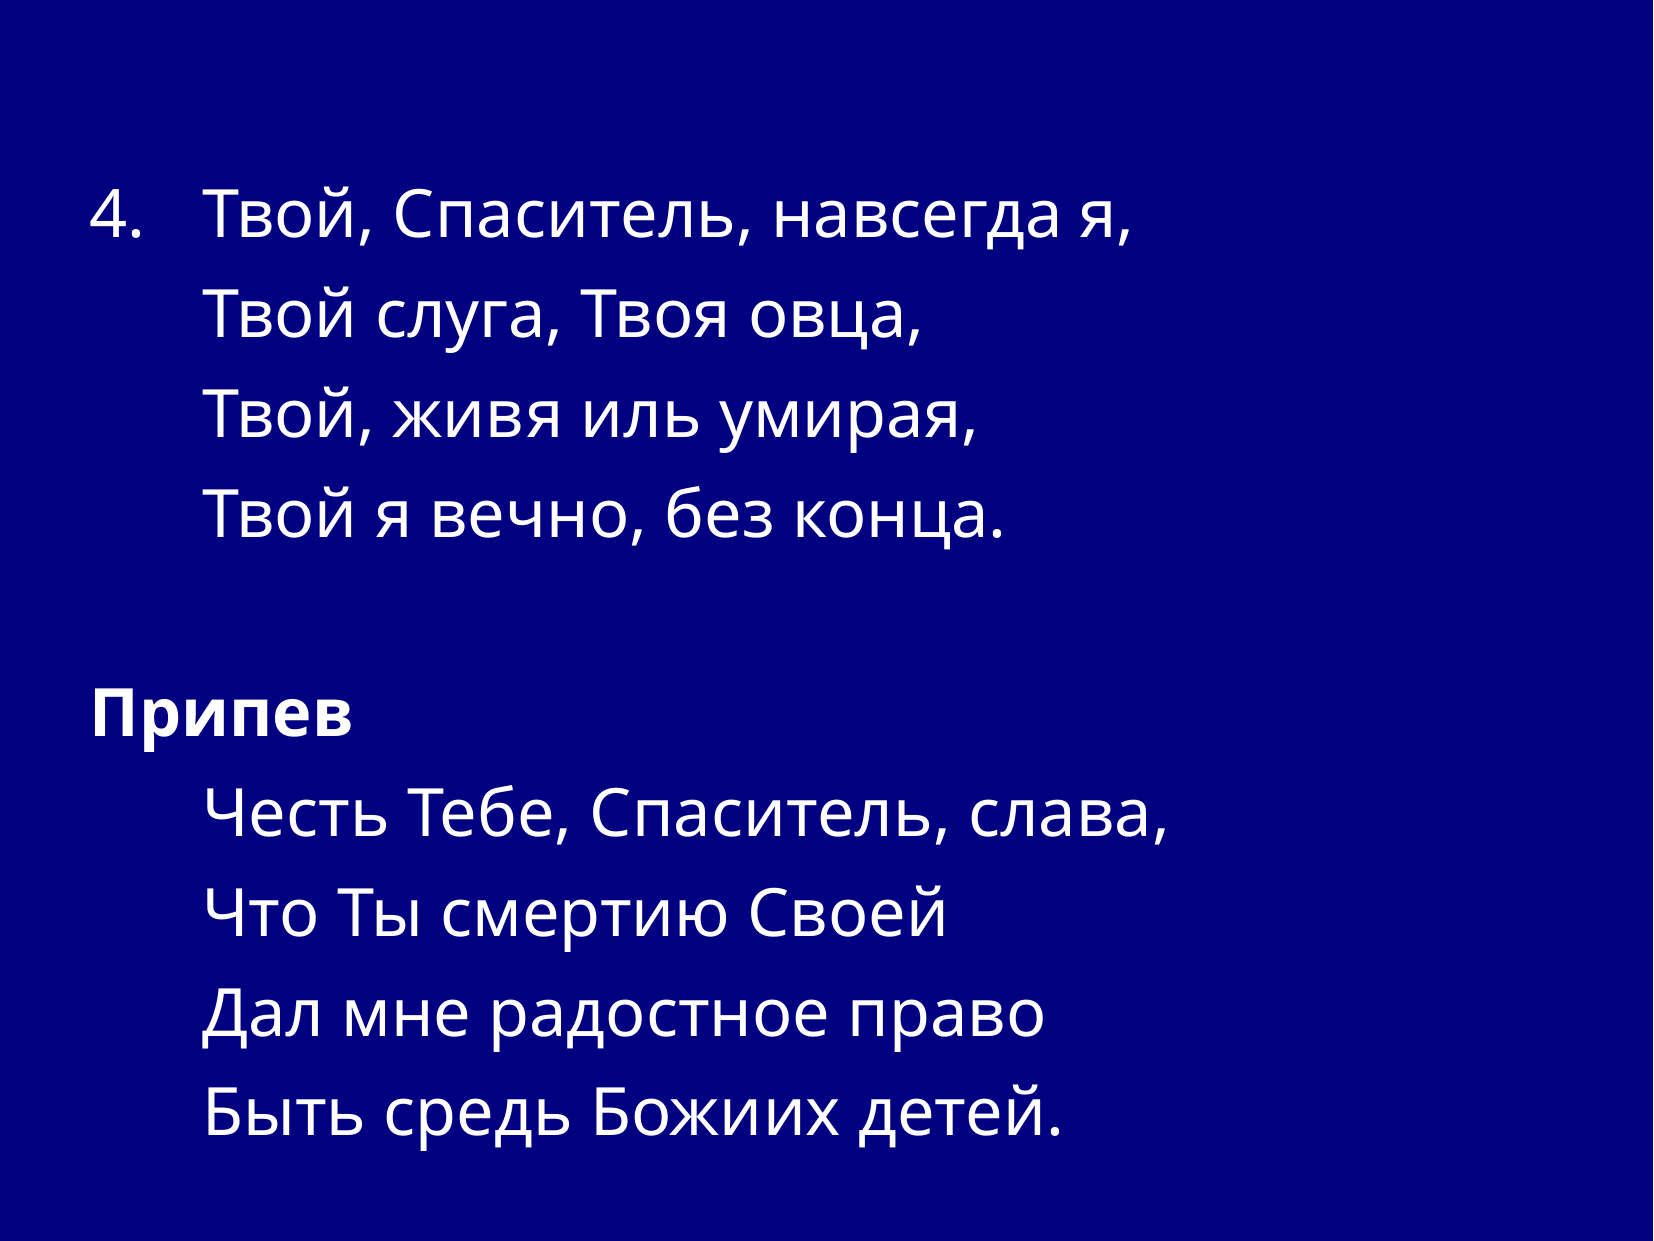

4.	Твой, Спаситель, навсегда я,
	Твой слуга, Твоя овца,
	Твой, живя иль умирая,
	Твой я вечно, без конца.
Припев
	Честь Тебе, Спаситель, слава,
	Что Ты смертию Своей
	Дал мне радостное право
	Быть средь Божиих детей.